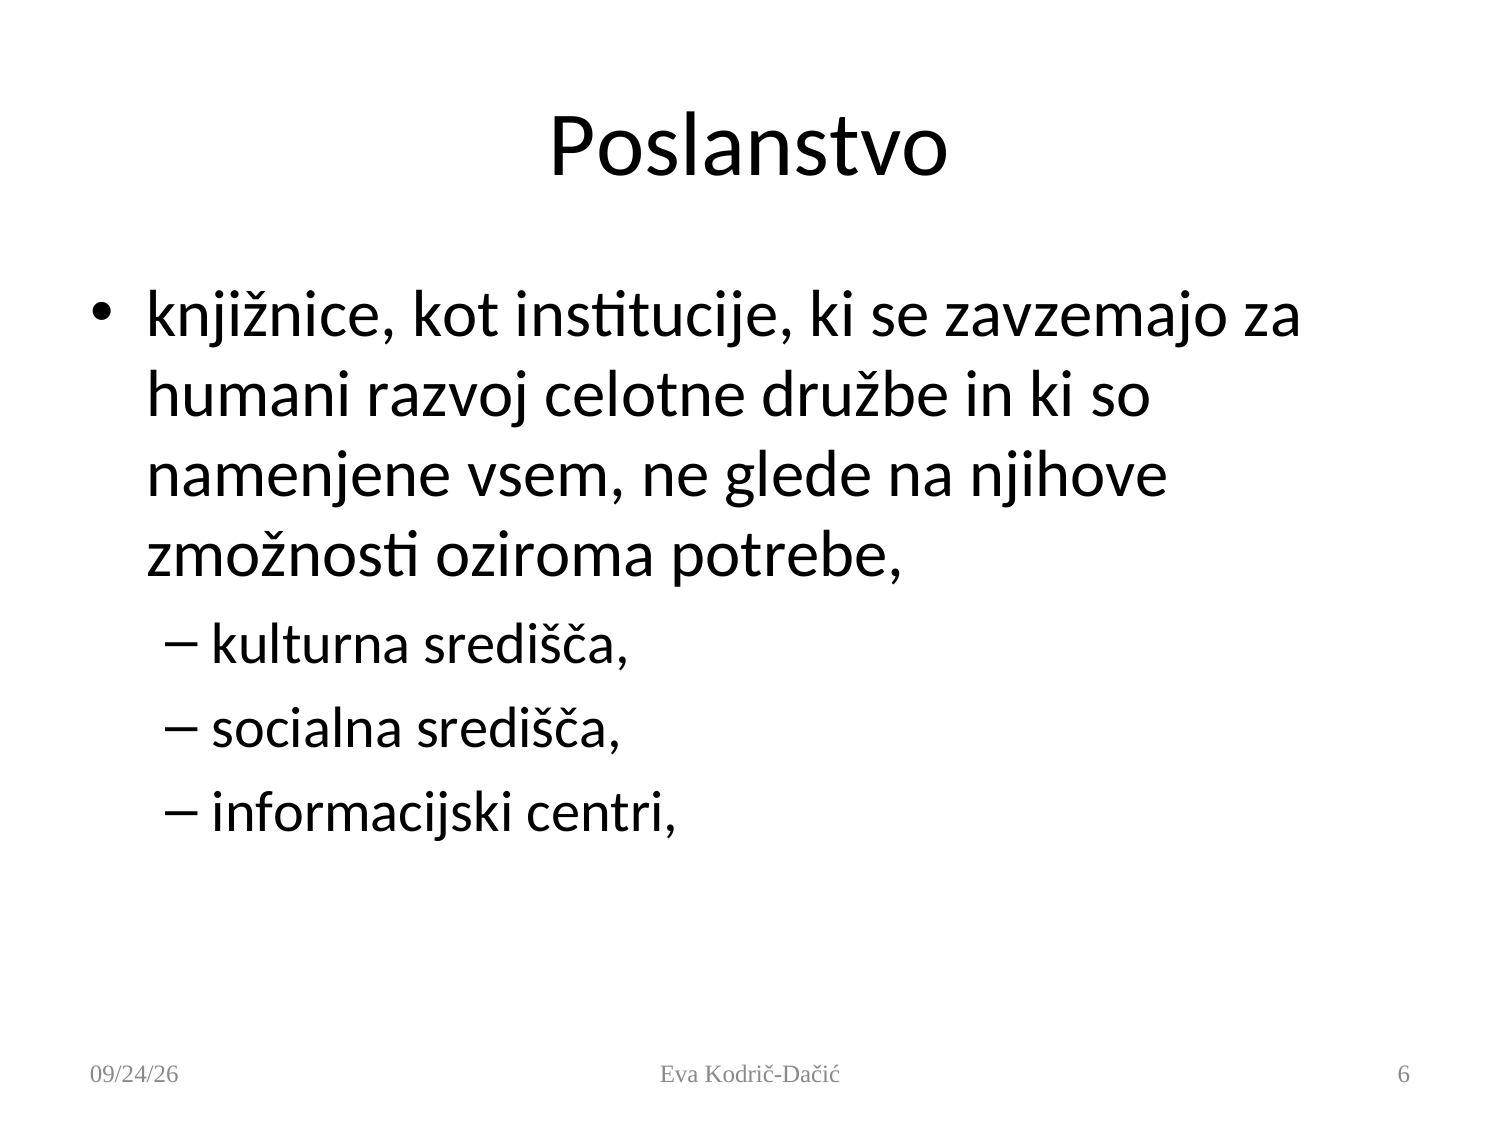

# Poslanstvo
knjižnice, kot institucije, ki se zavzemajo za humani razvoj celotne družbe in ki so namenjene vsem, ne glede na njihove zmožnosti oziroma potrebe,
kulturna središča,
socialna središča,
informacijski centri,
Eva Kodrič-Dačić